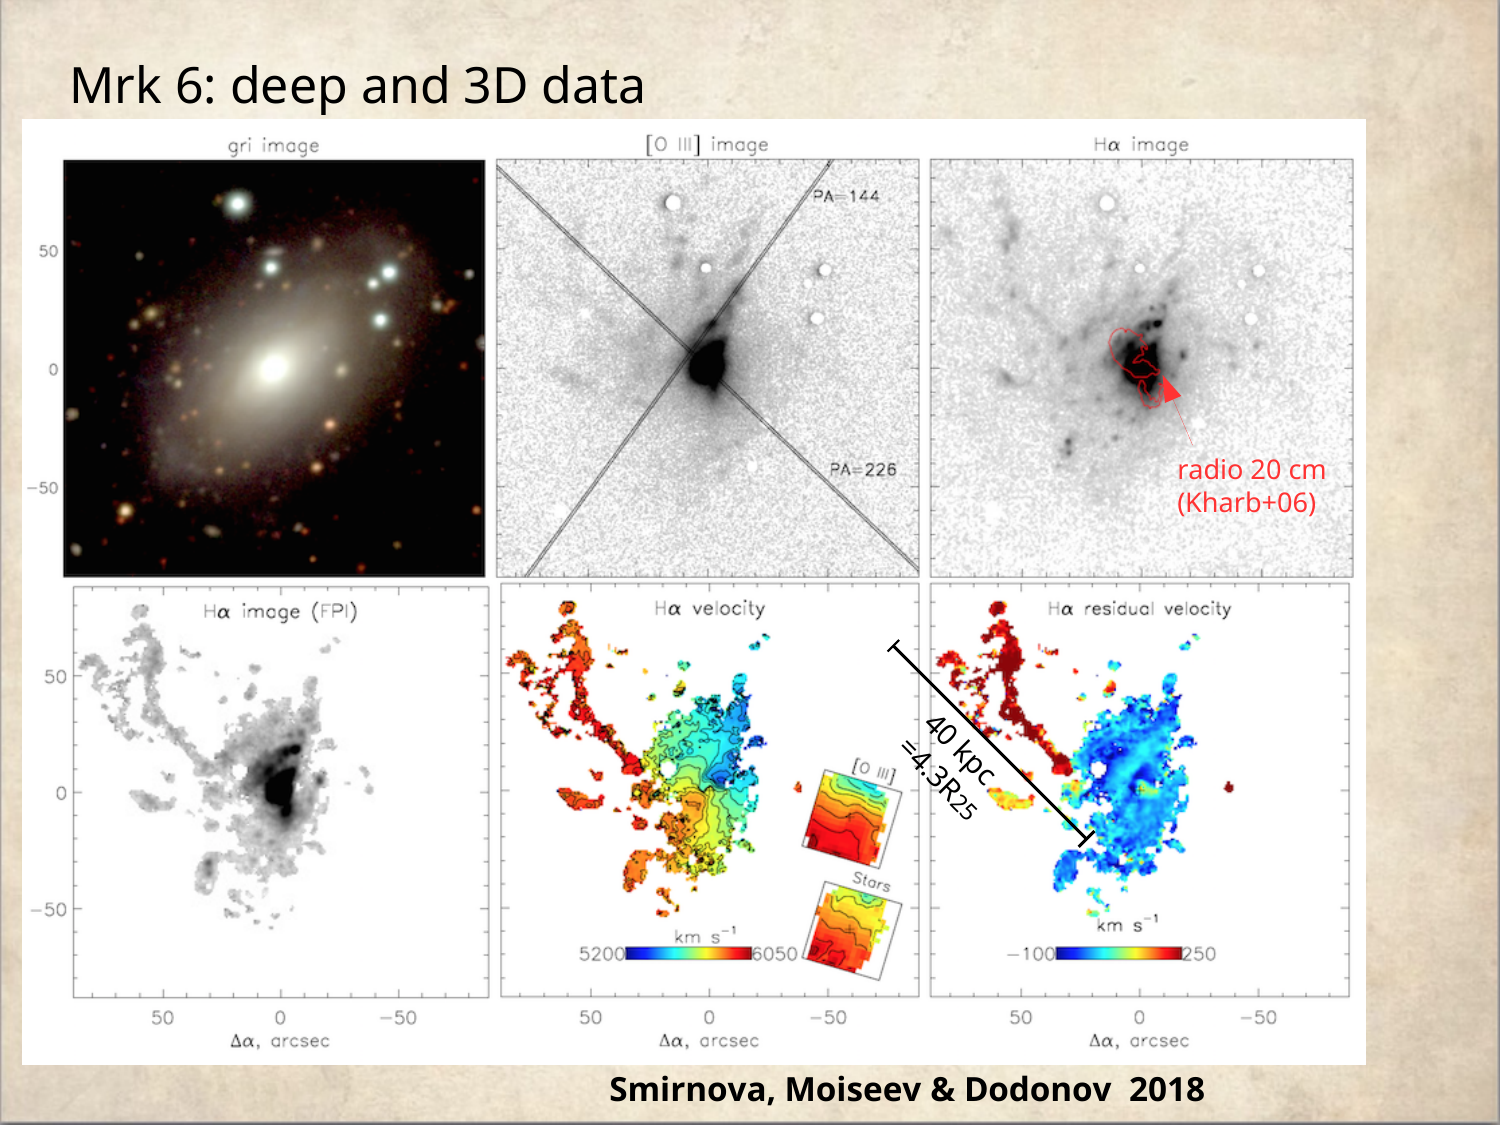

# Mrk 6: deep and 3D data
radio 20 cm
(Kharb+06)
 40 kpc
 =4.3R25
Smirnova, Moiseev & Dodonov 2018